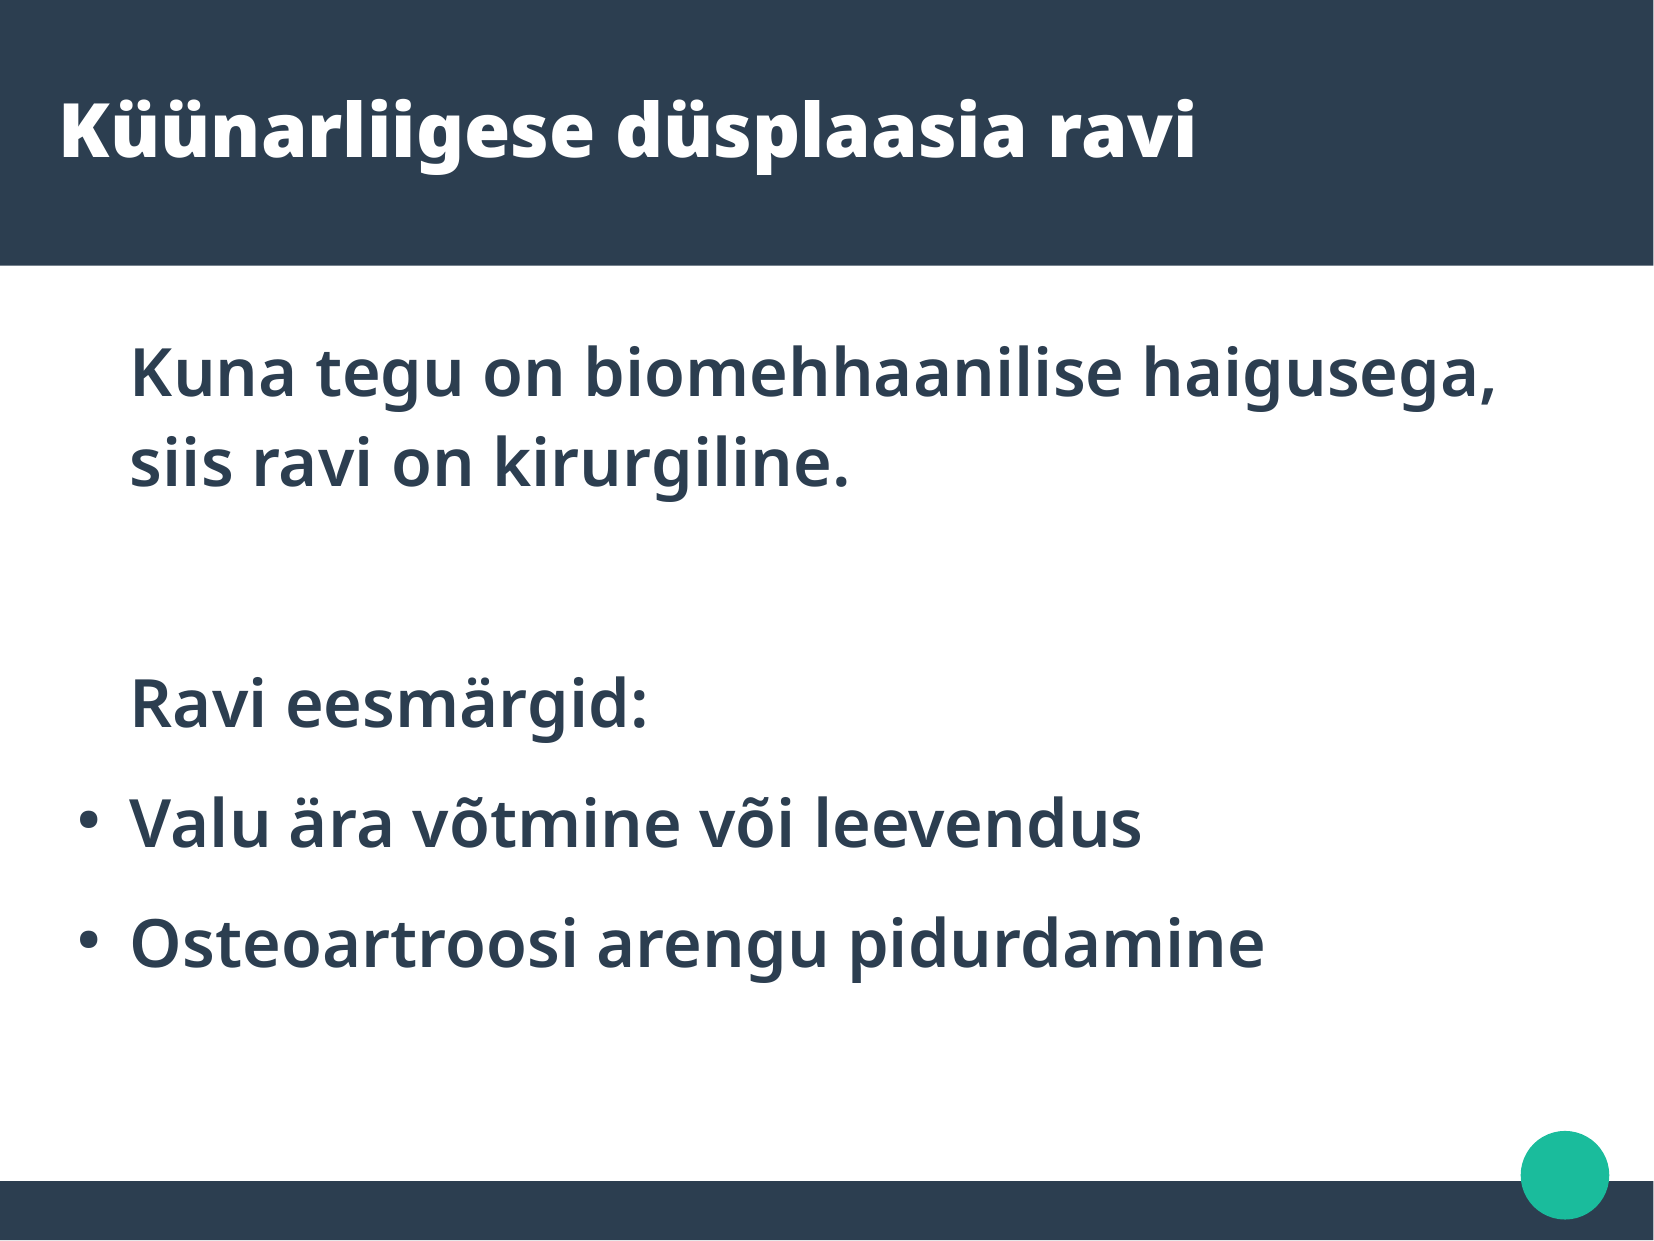

# Küünarliigese düsplaasia ravi
Kuna tegu on biomehhaanilise haigusega, siis ravi on kirurgiline.
Ravi eesmärgid:
Valu ära võtmine või leevendus
Osteoartroosi arengu pidurdamine